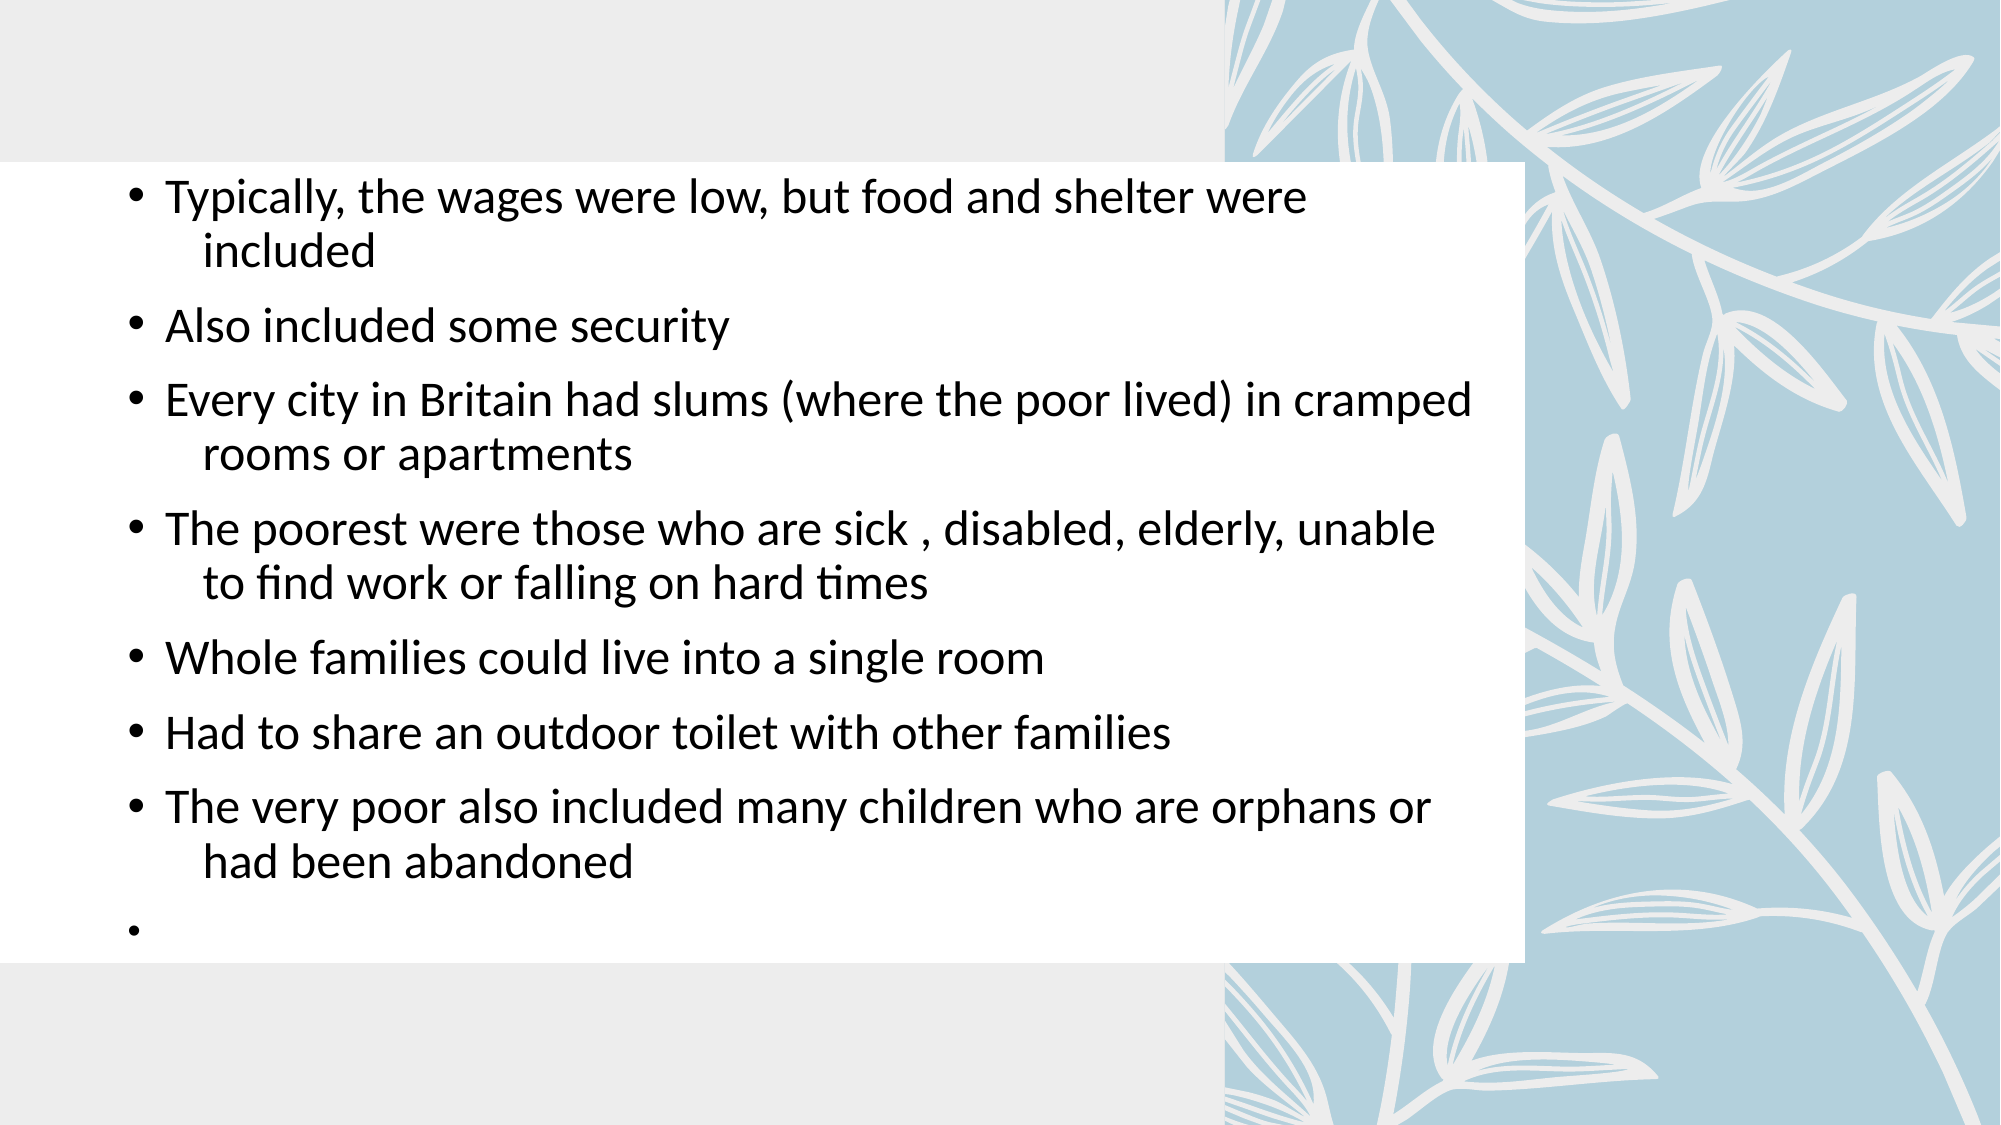

# Typically, the wages were low, but food and shelter were included
Also included some security
Every city in Britain had slums (where the poor lived) in cramped rooms or apartments
The poorest were those who are sick , disabled, elderly, unable to find work or falling on hard times
Whole families could live into a single room
Had to share an outdoor toilet with other families
The very poor also included many children who are orphans or had been abandoned